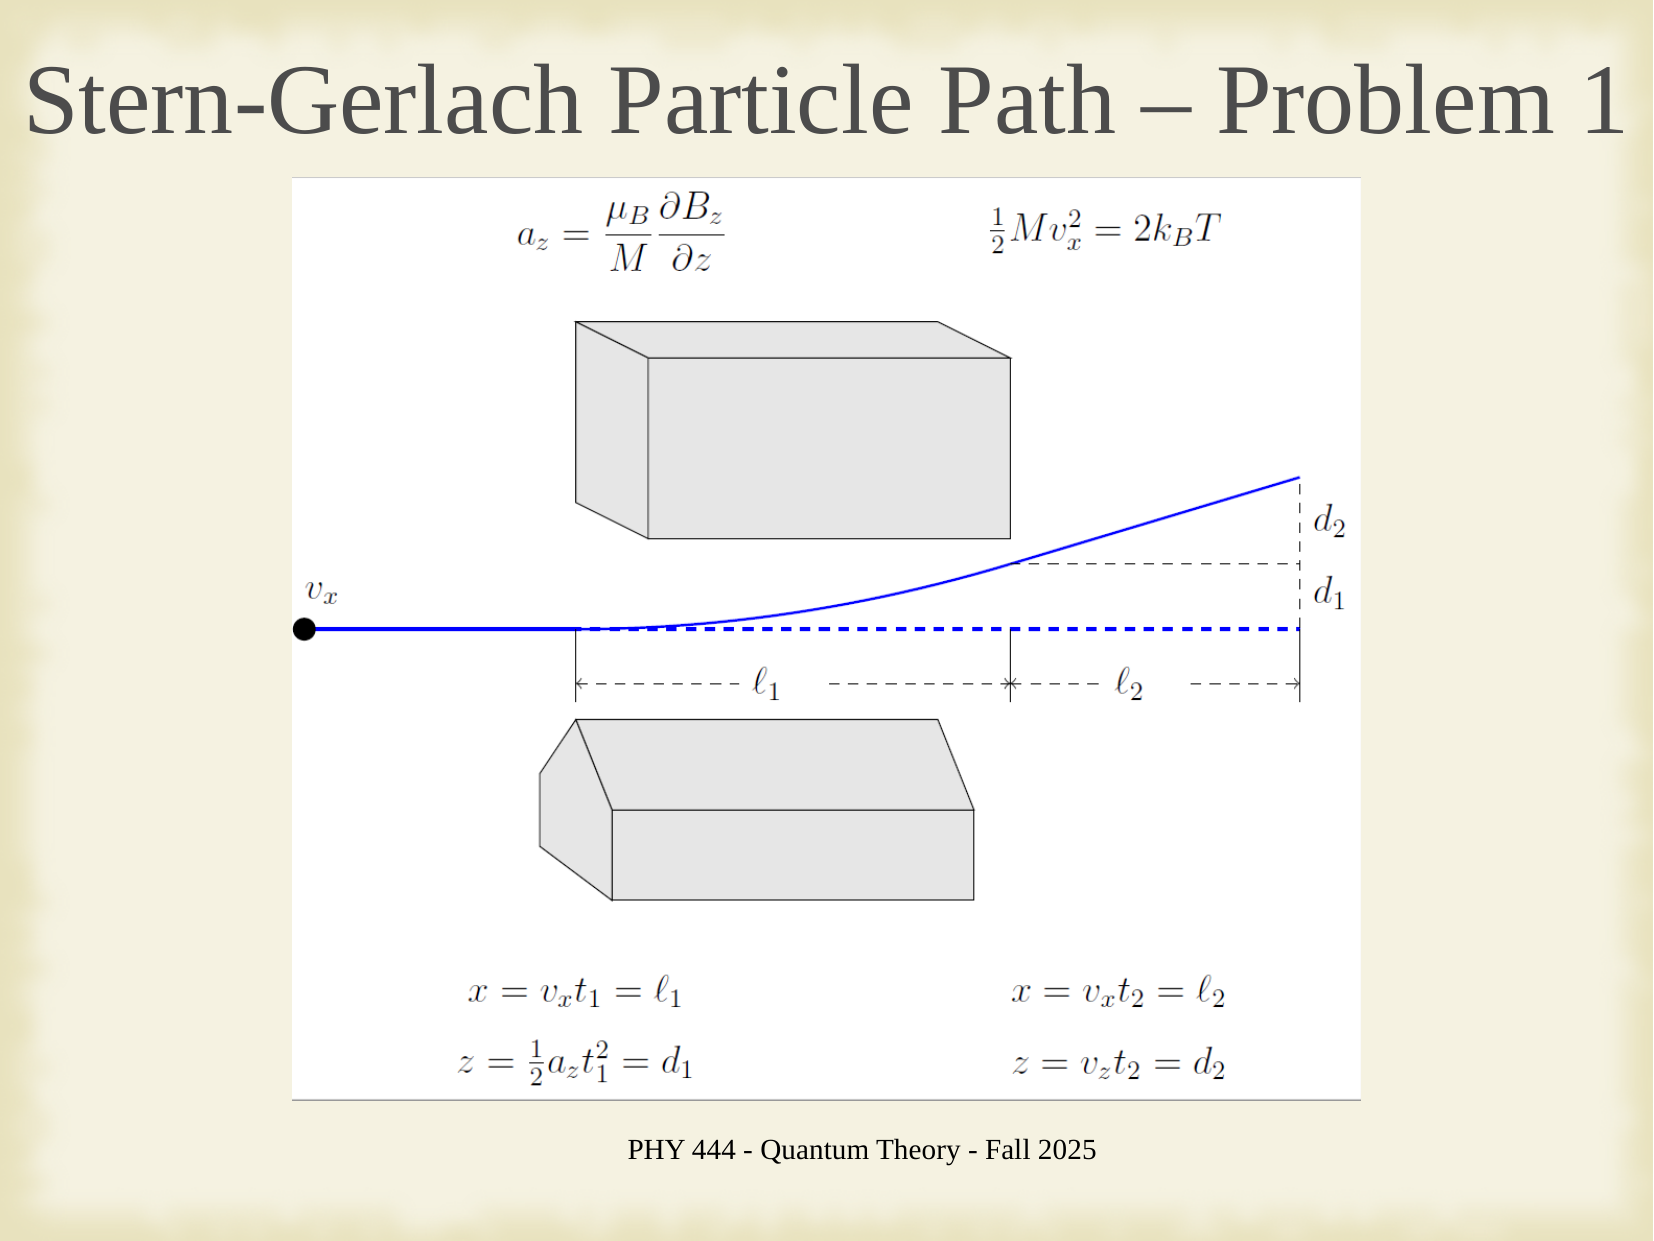

Stern-Gerlach Particle Path – Problem 1
PHY 444 - Quantum Theory - Fall 2025